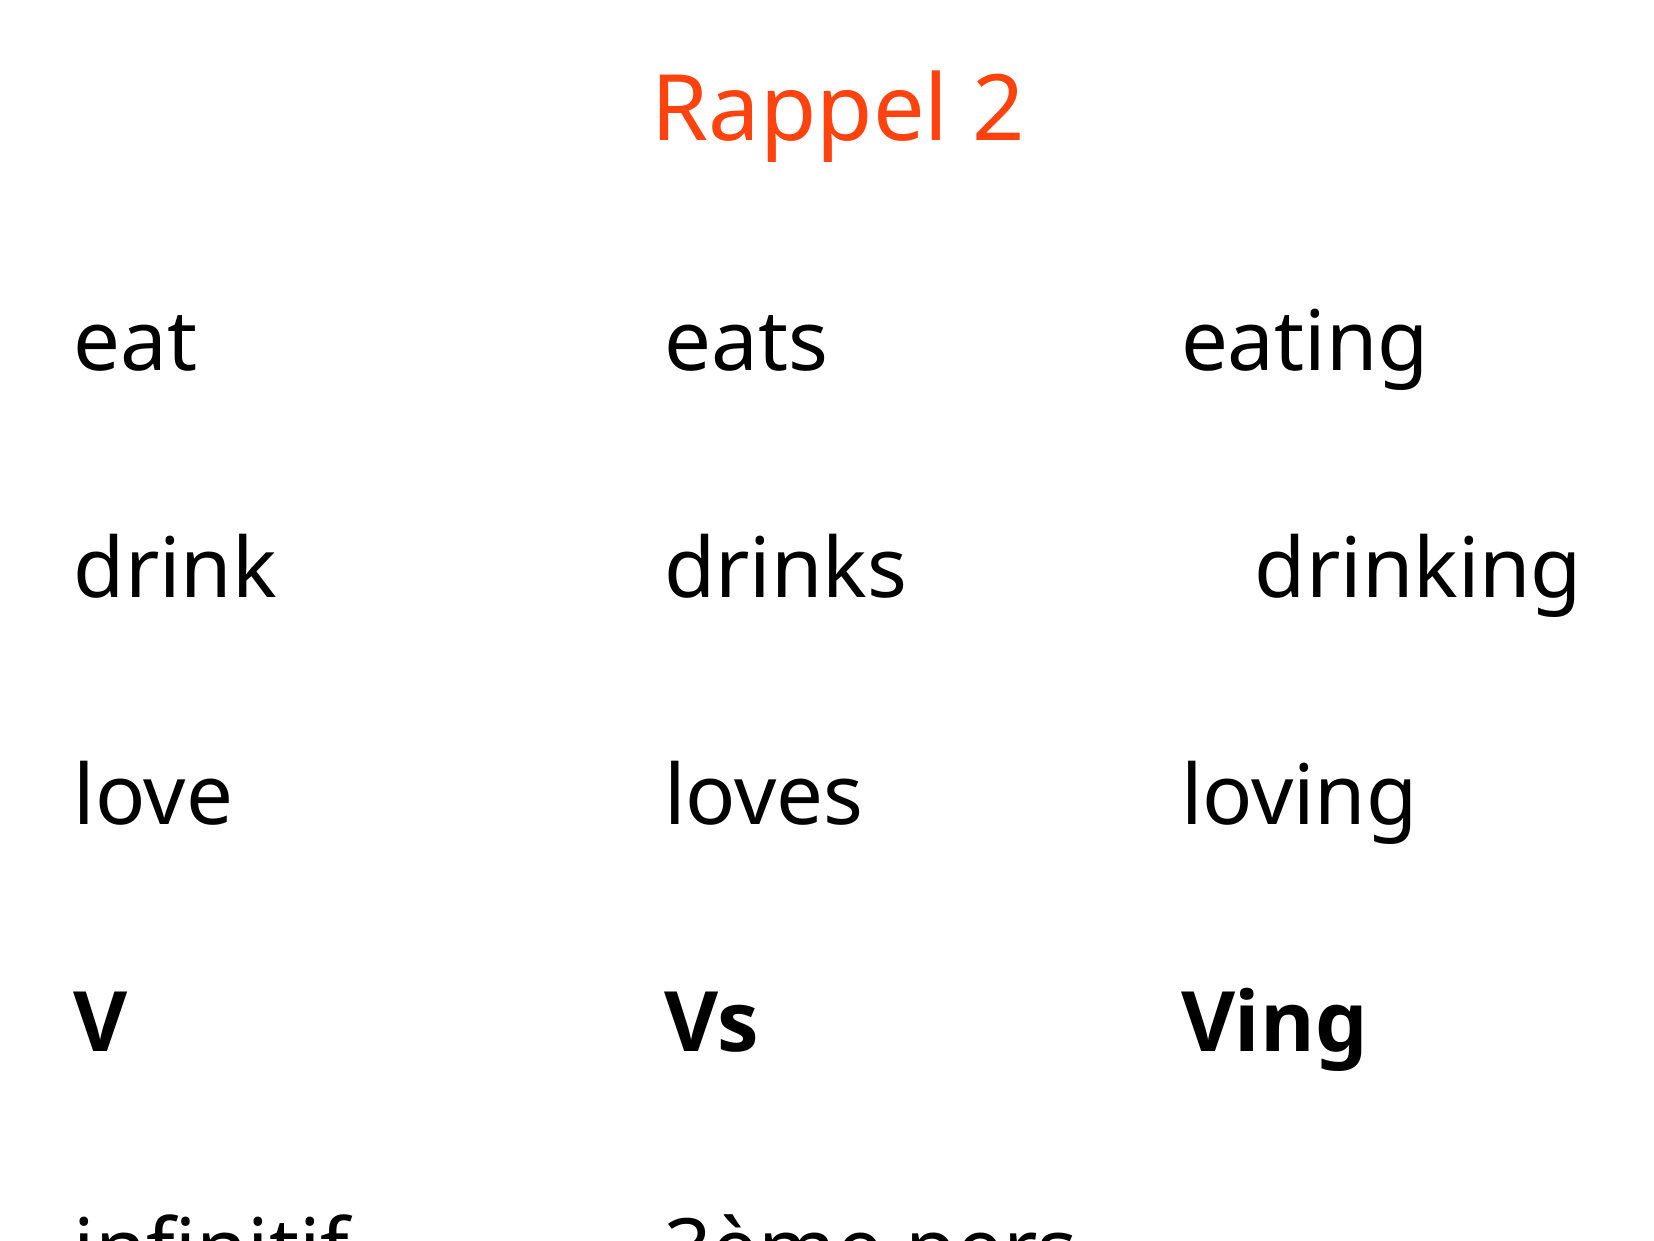

Rappel 2
eat							eats					eating
drink						drinks					drinking
love						loves					loving
V								Vs						Ving
infinitif					3ème pers